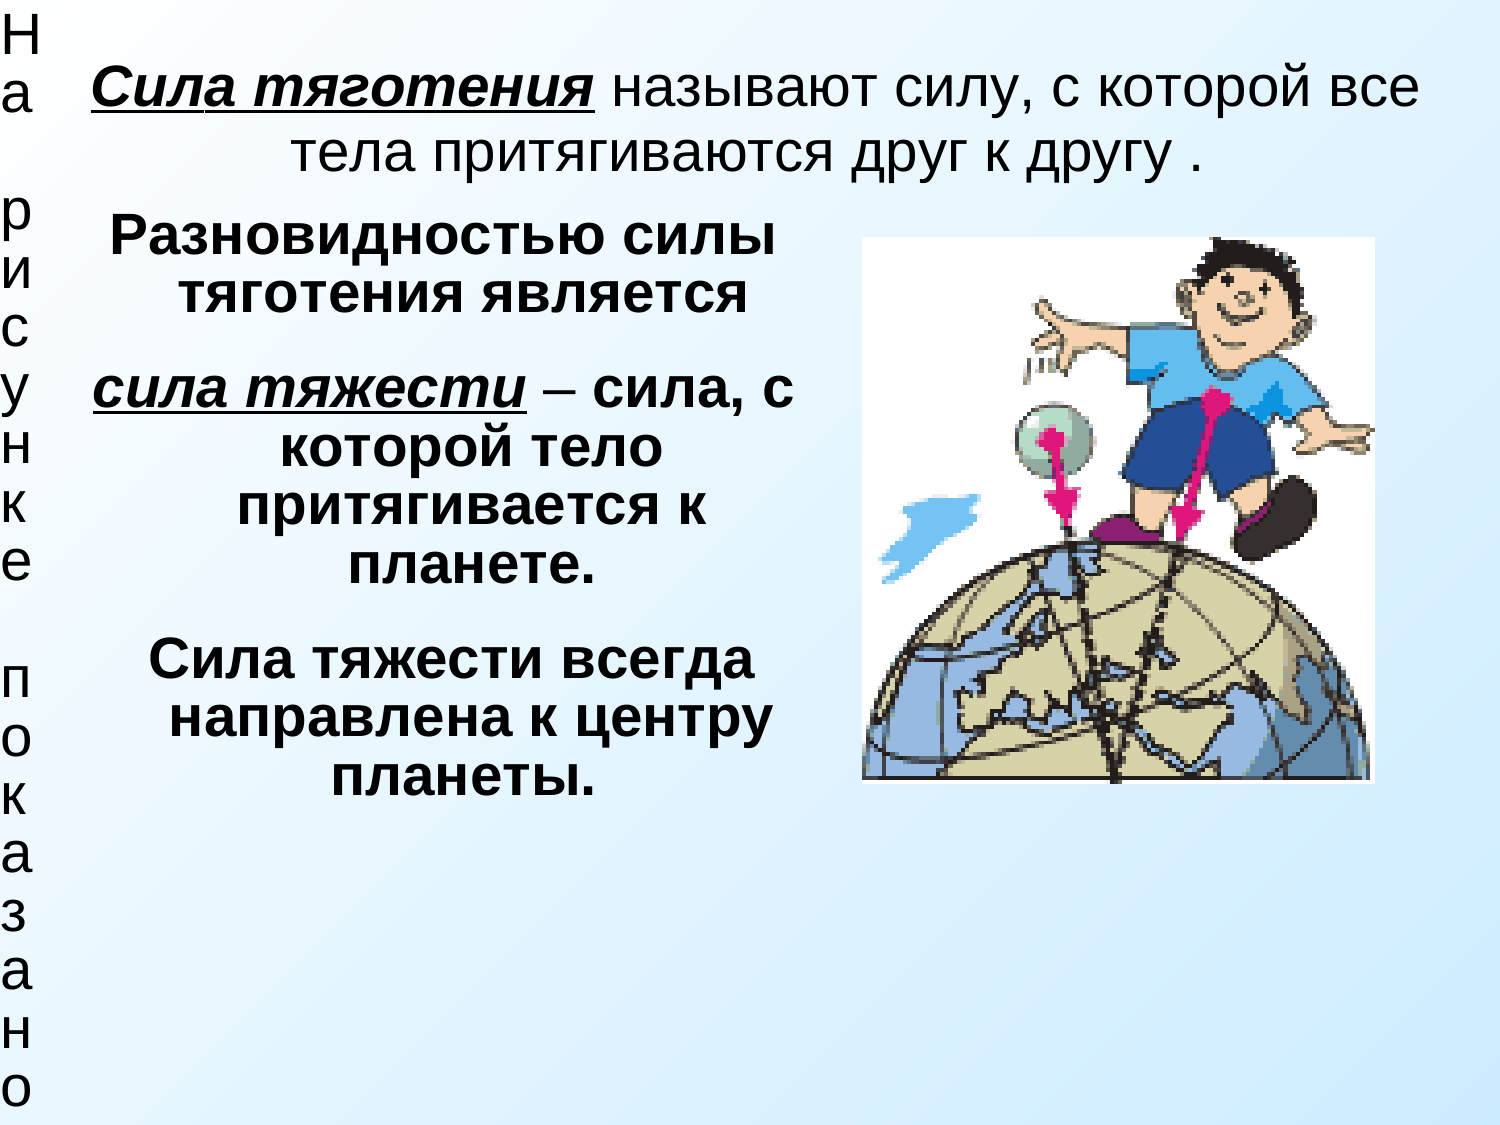

На рисунке показано, что Земля притягивает мальчика и мяч с силами, направленными вниз, то есть к центру планеты.
Сила тяготения называют силу, с которой все тела притягиваются друг к другу .
# Разновидностью силы тяготения является
сила тяжести – сила, с которой тело притягивается к планете.
 Сила тяжести всегда направлена к центру планеты.